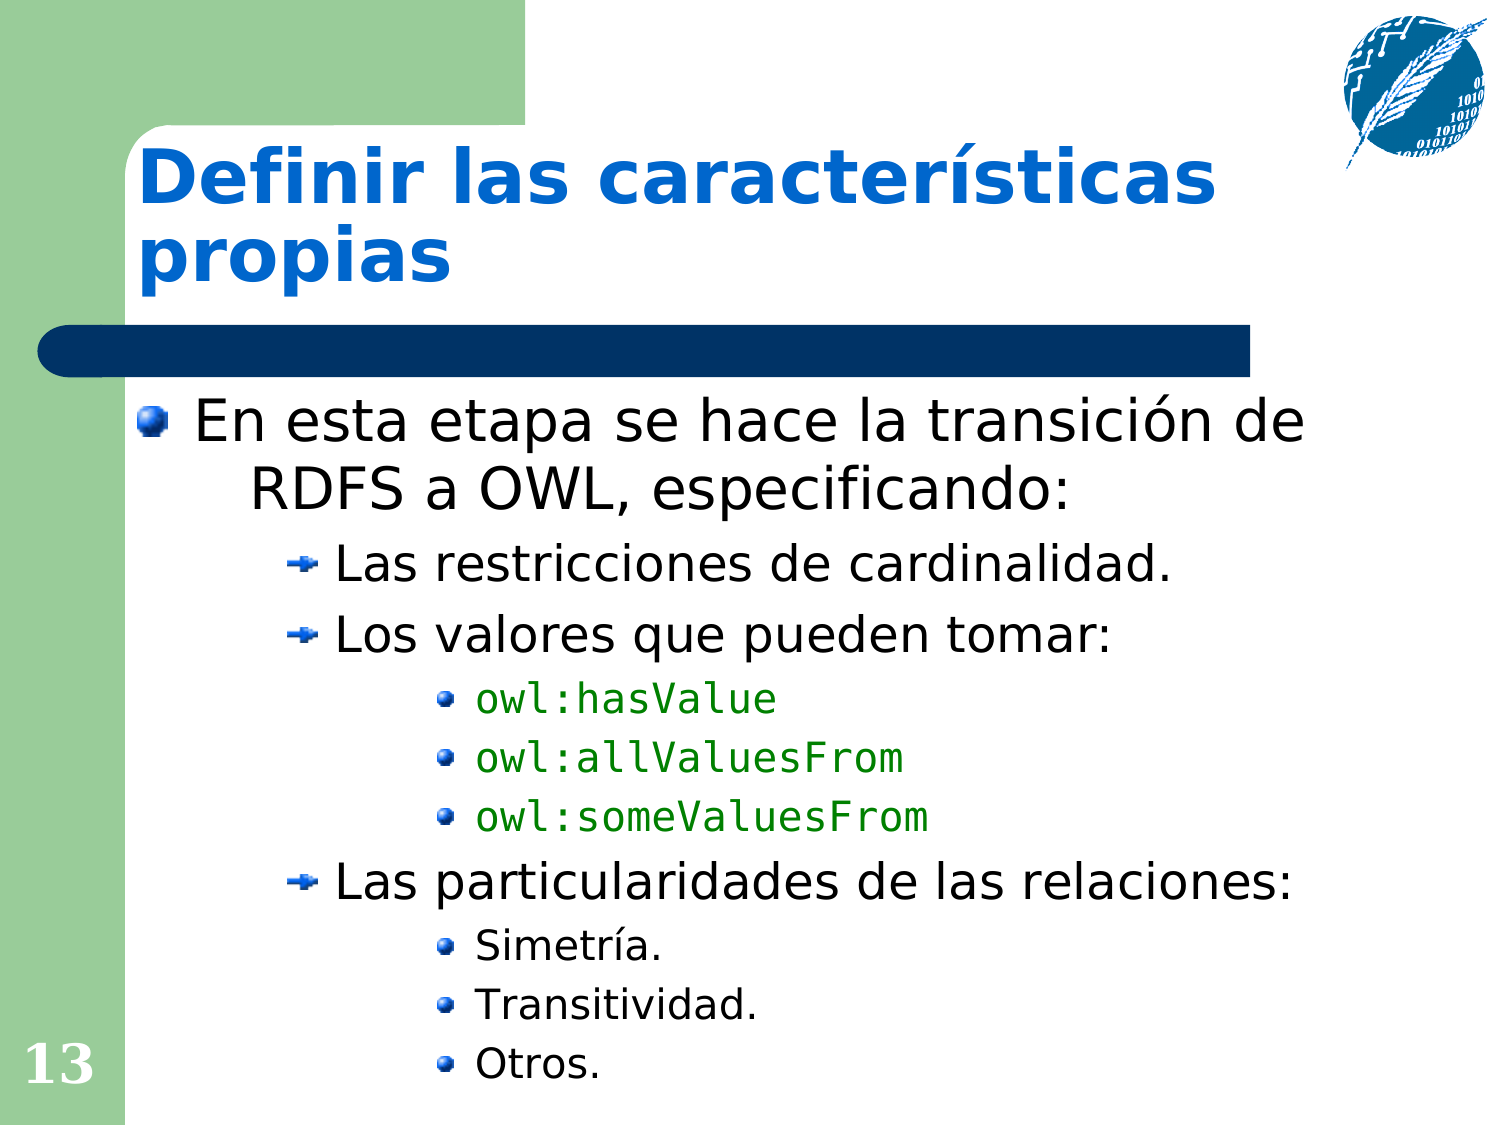

# Definir las características propias
En esta etapa se hace la transición de RDFS a OWL, especificando:
Las restricciones de cardinalidad.
Los valores que pueden tomar:
owl:hasValue
owl:allValuesFrom
owl:someValuesFrom
Las particularidades de las relaciones:
Simetría.
Transitividad.
Otros.
13